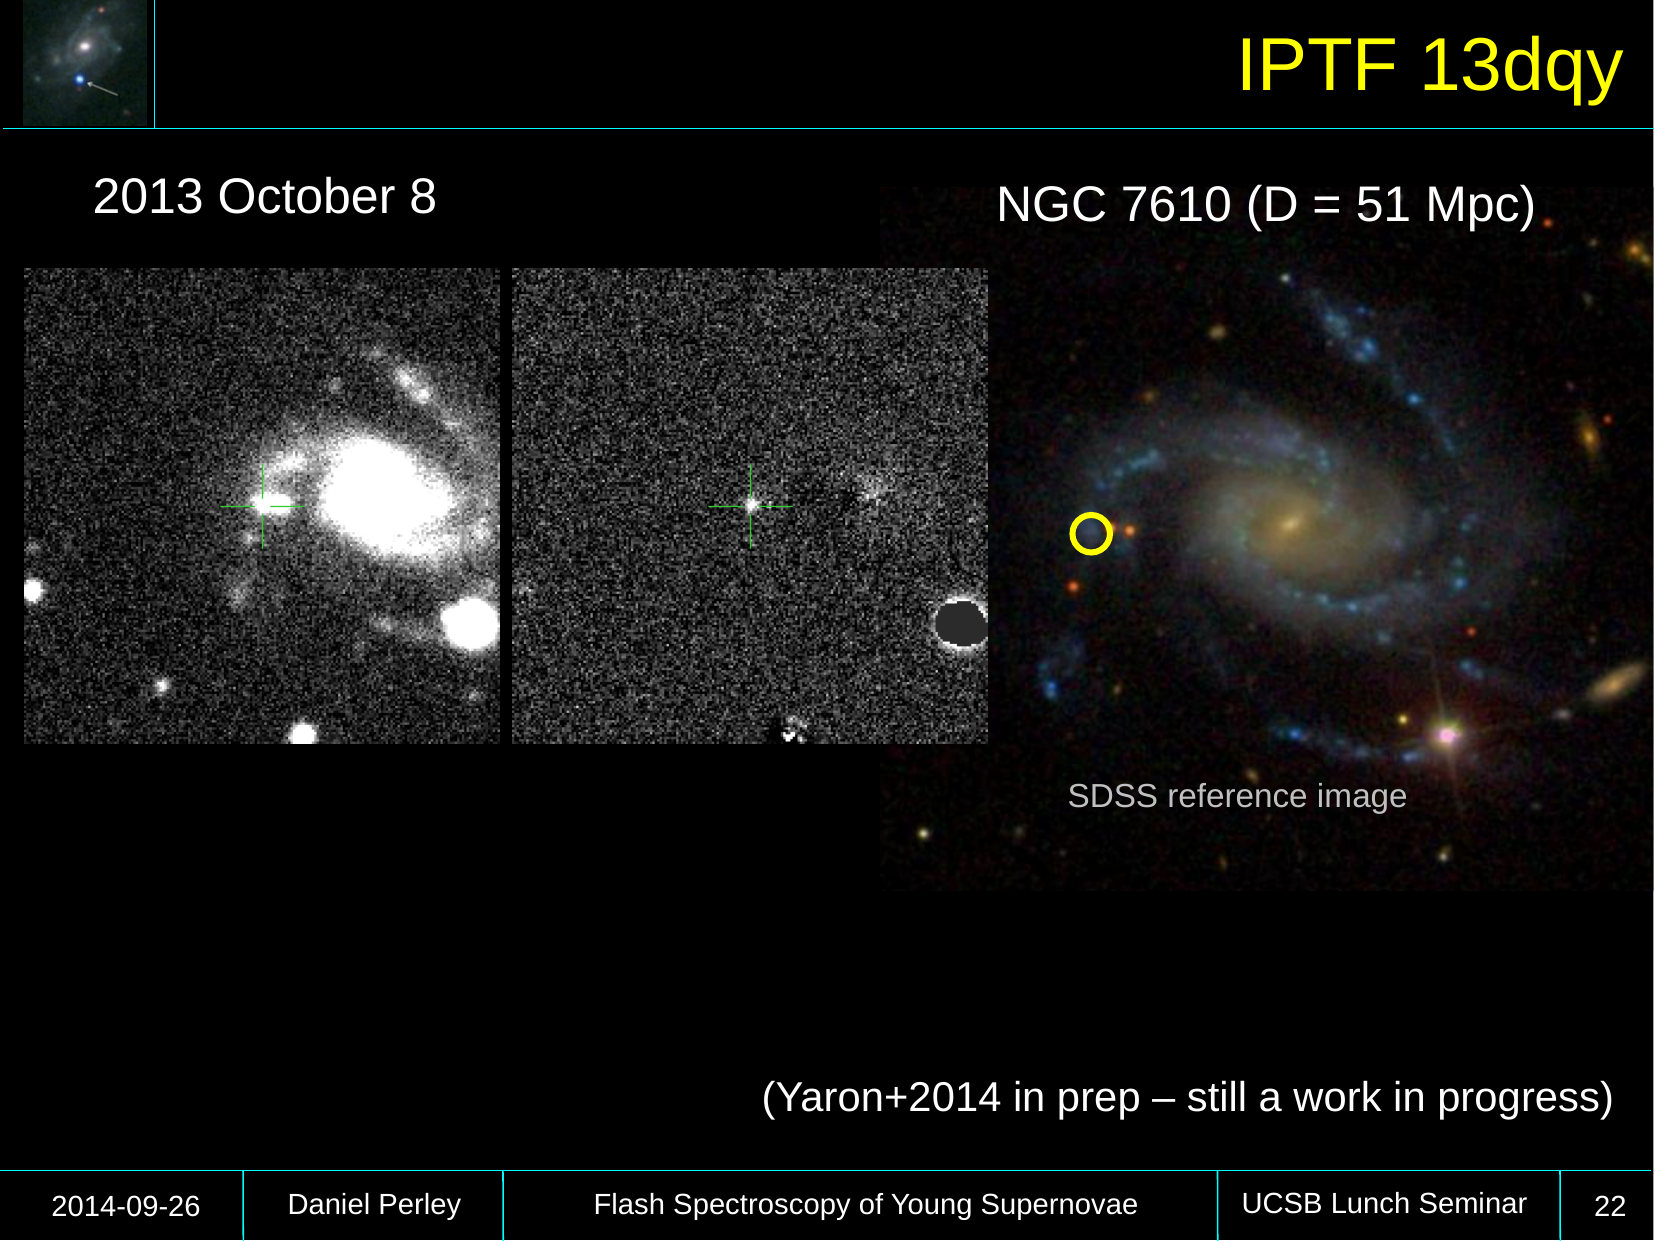

# IPTF 13dqy
2013 October 8
NGC 7610 (D = 51 Mpc)
SDSS reference image
(Yaron+2014 in prep – still a work in progress)
2014-09-26
22